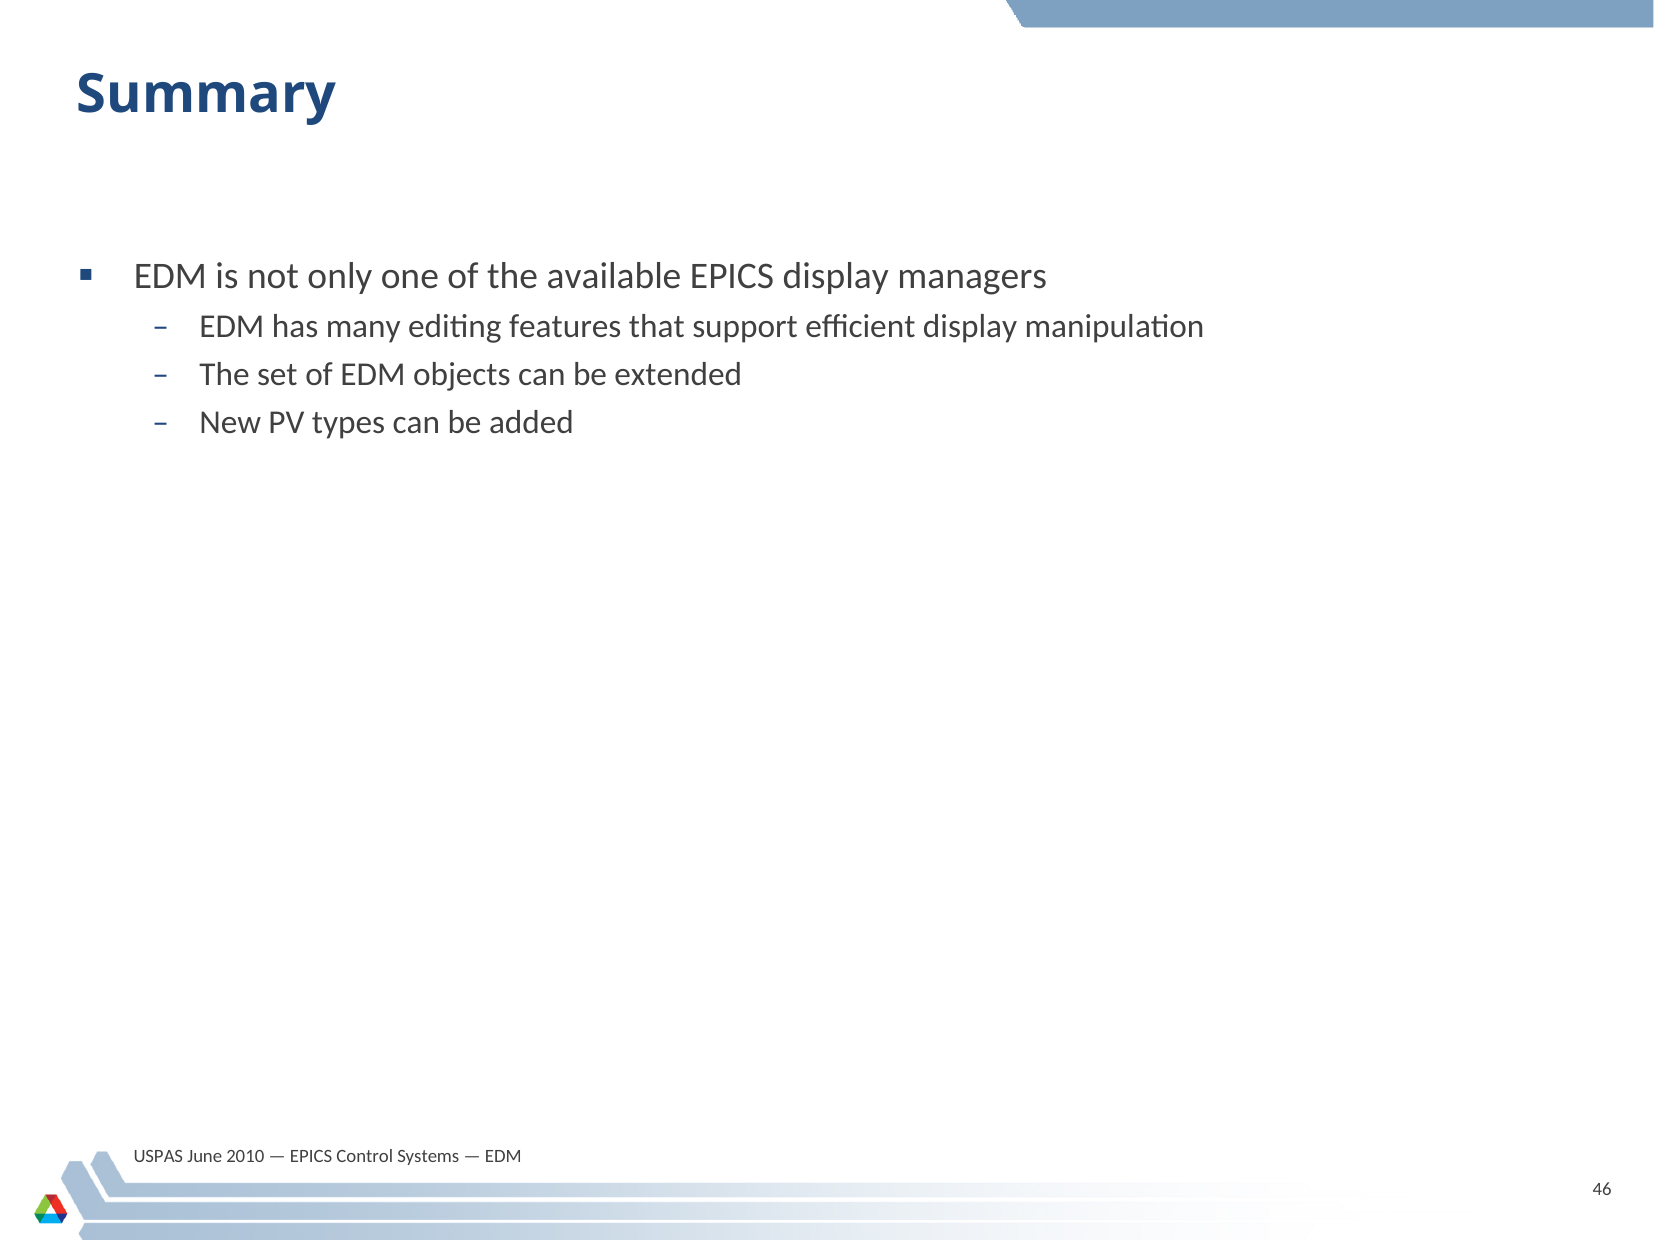

# Summary
EDM is not only one of the available EPICS display managers
EDM has many editing features that support efficient display manipulation
The set of EDM objects can be extended
New PV types can be added
USPAS June 2010 — EPICS Control Systems — EDM
46